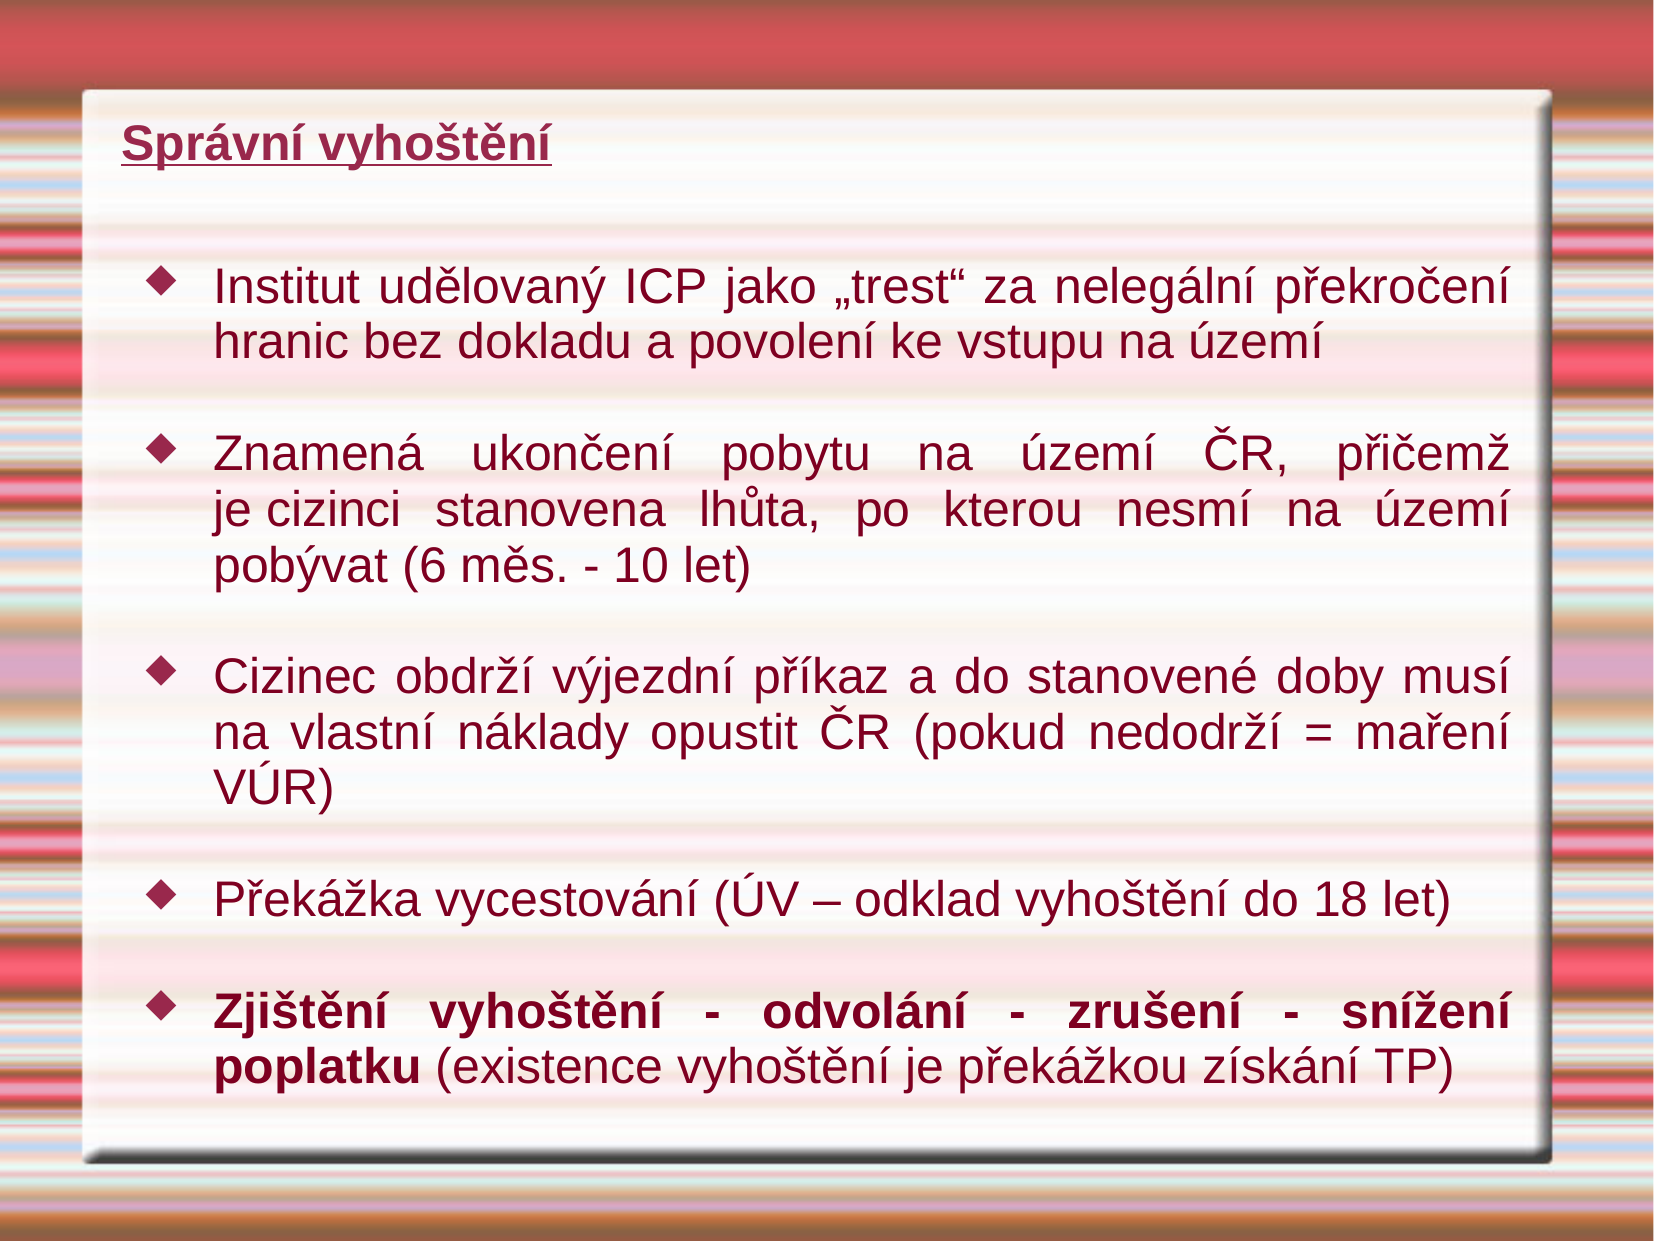

# Správní vyhoštění
Institut udělovaný ICP jako „trest“ za nelegální překročení hranic bez dokladu a povolení ke vstupu na území
Znamená ukončení pobytu na území ČR, přičemž je cizinci stanovena lhůta, po kterou nesmí na území pobývat (6 měs. - 10 let)
Cizinec obdrží výjezdní příkaz a do stanovené doby musí na vlastní náklady opustit ČR (pokud nedodrží = maření VÚR)
Překážka vycestování (ÚV – odklad vyhoštění do 18 let)
Zjištění vyhoštění - odvolání - zrušení - snížení poplatku (existence vyhoštění je překážkou získání TP)